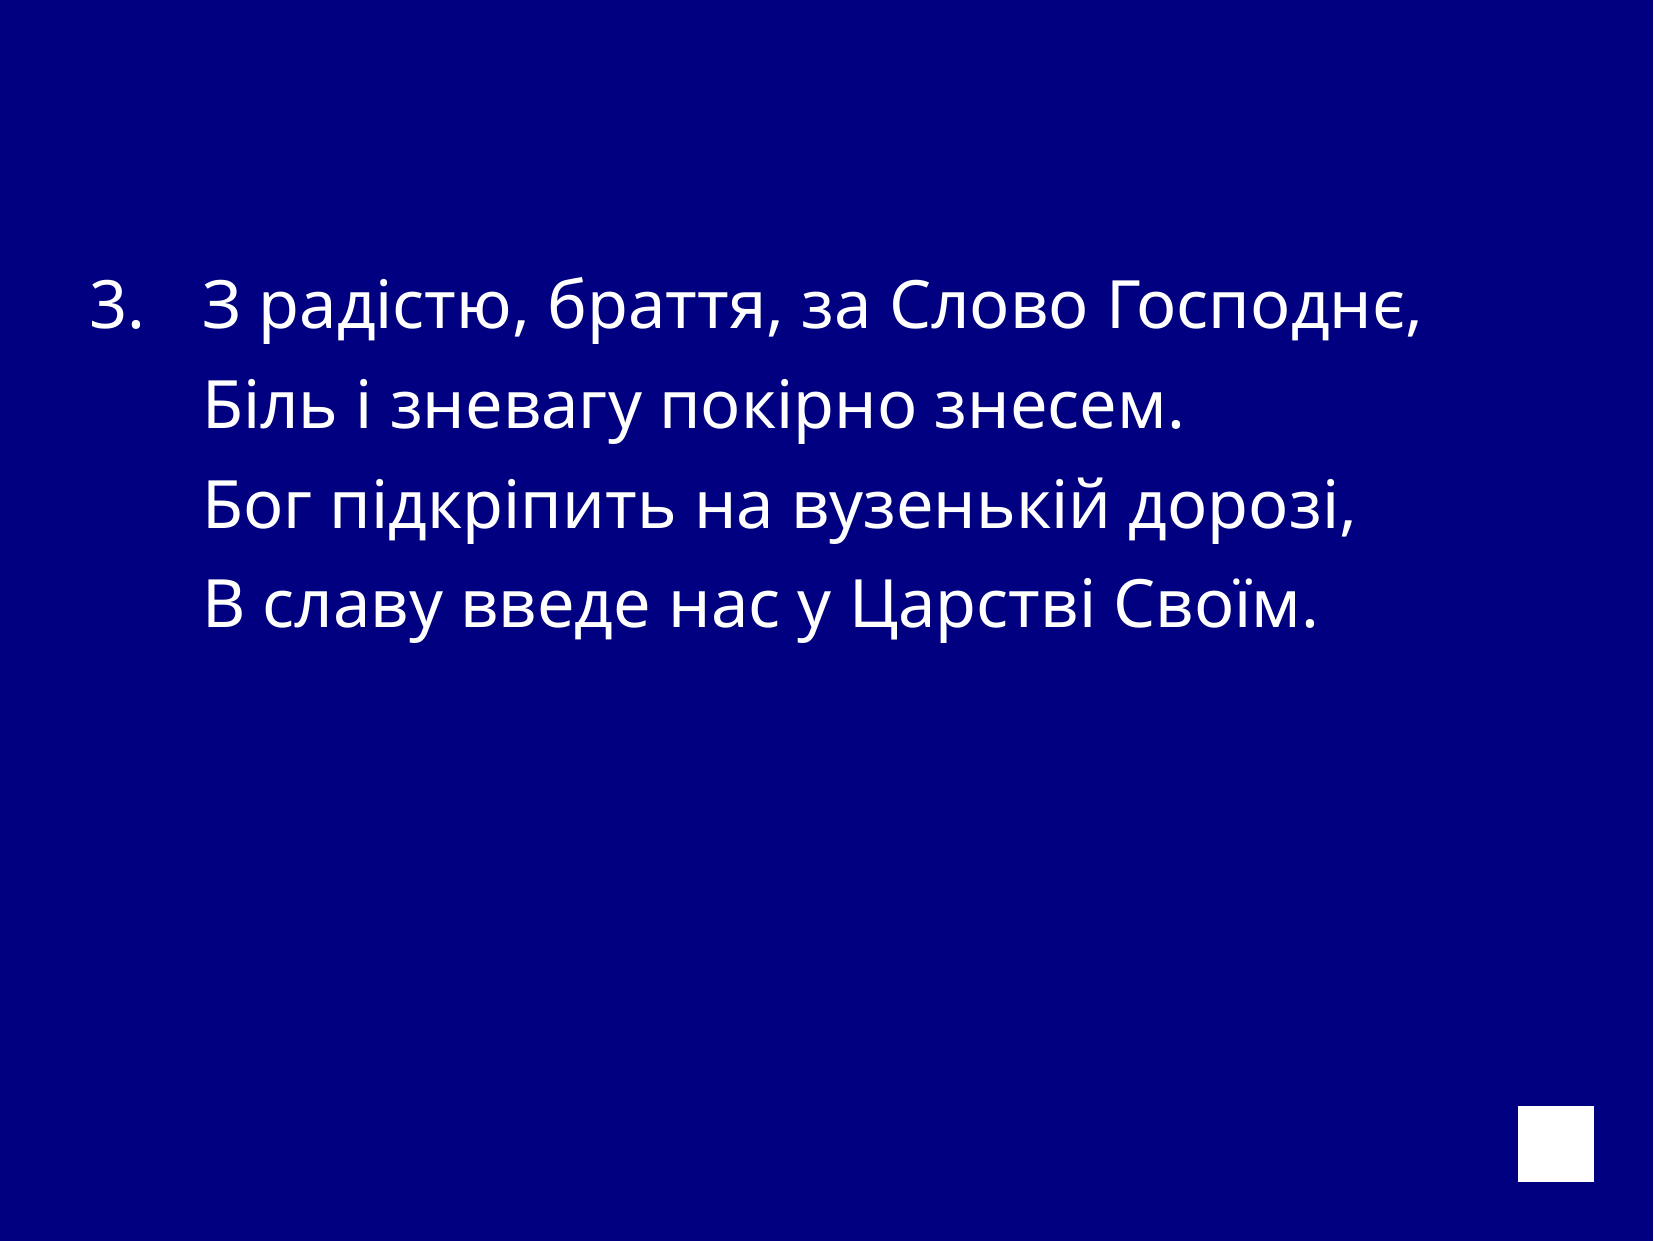

3.	З радістю, браття, за Слово Господнє,
	Біль і зневагу покірно знесем.
	Бог підкріпить на вузенькій дорозі,
	В славу введе нас у Царстві Своїм.